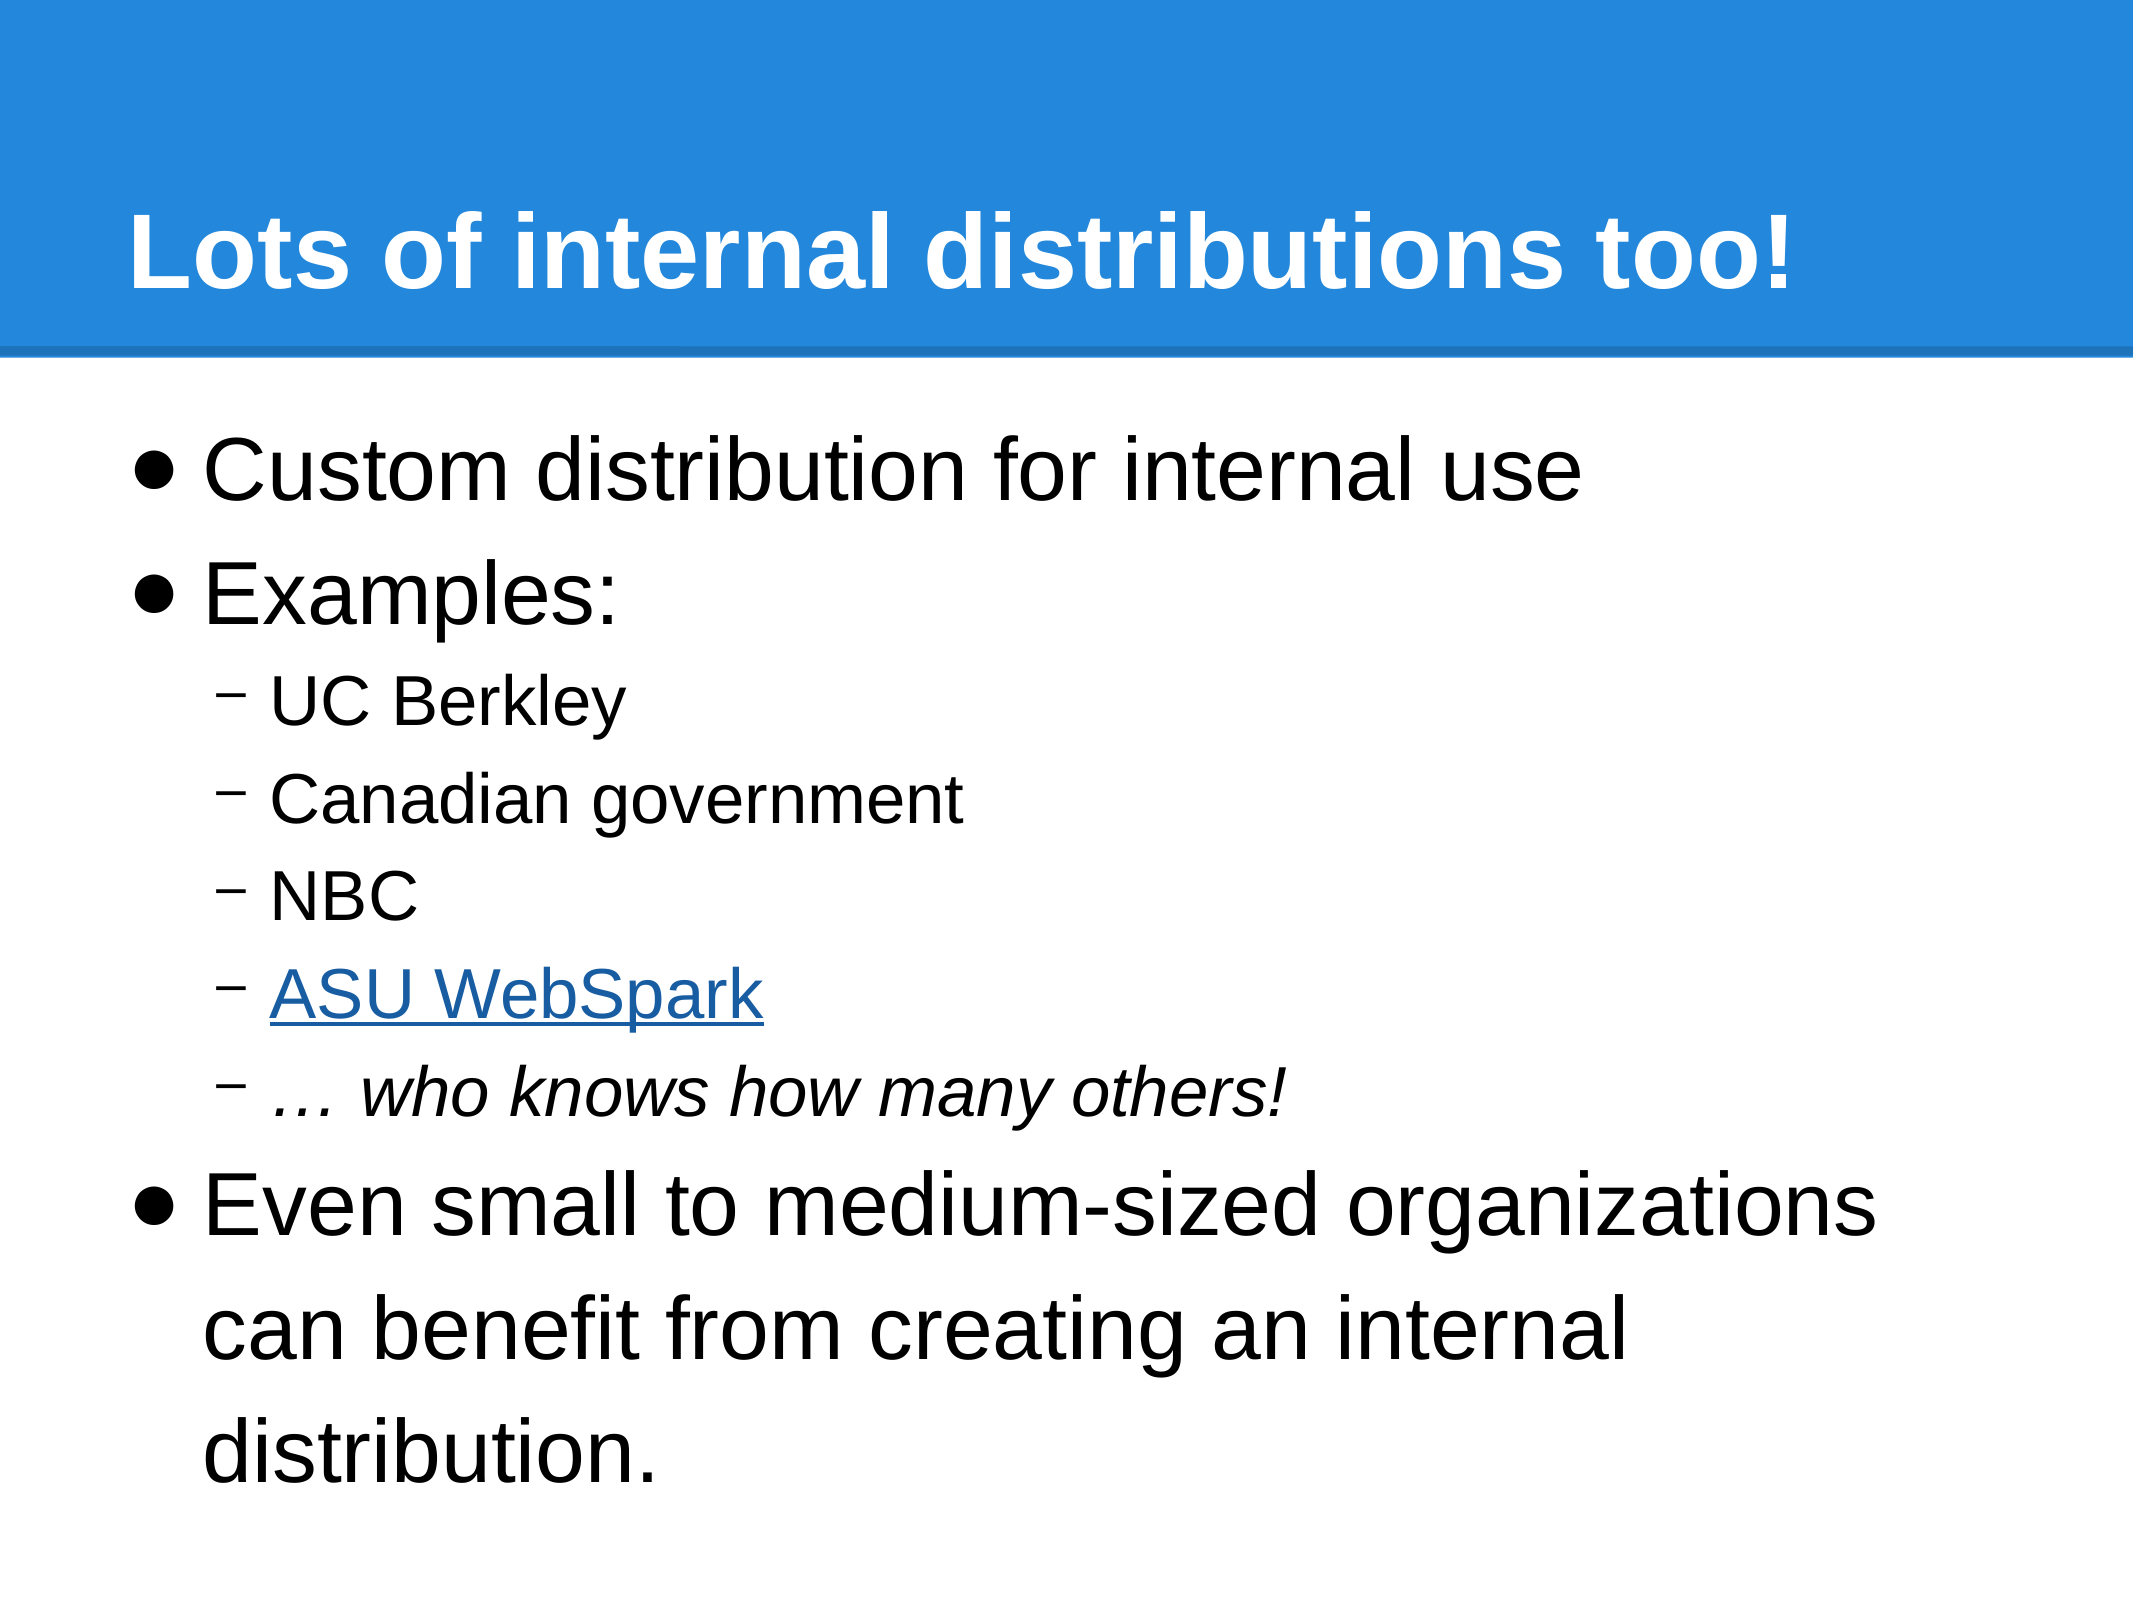

# Lots of internal distributions too!
Custom distribution for internal use
Examples:
UC Berkley
Canadian government
NBC
ASU WebSpark
… who knows how many others!
Even small to medium-sized organizations can benefit from creating an internal distribution.